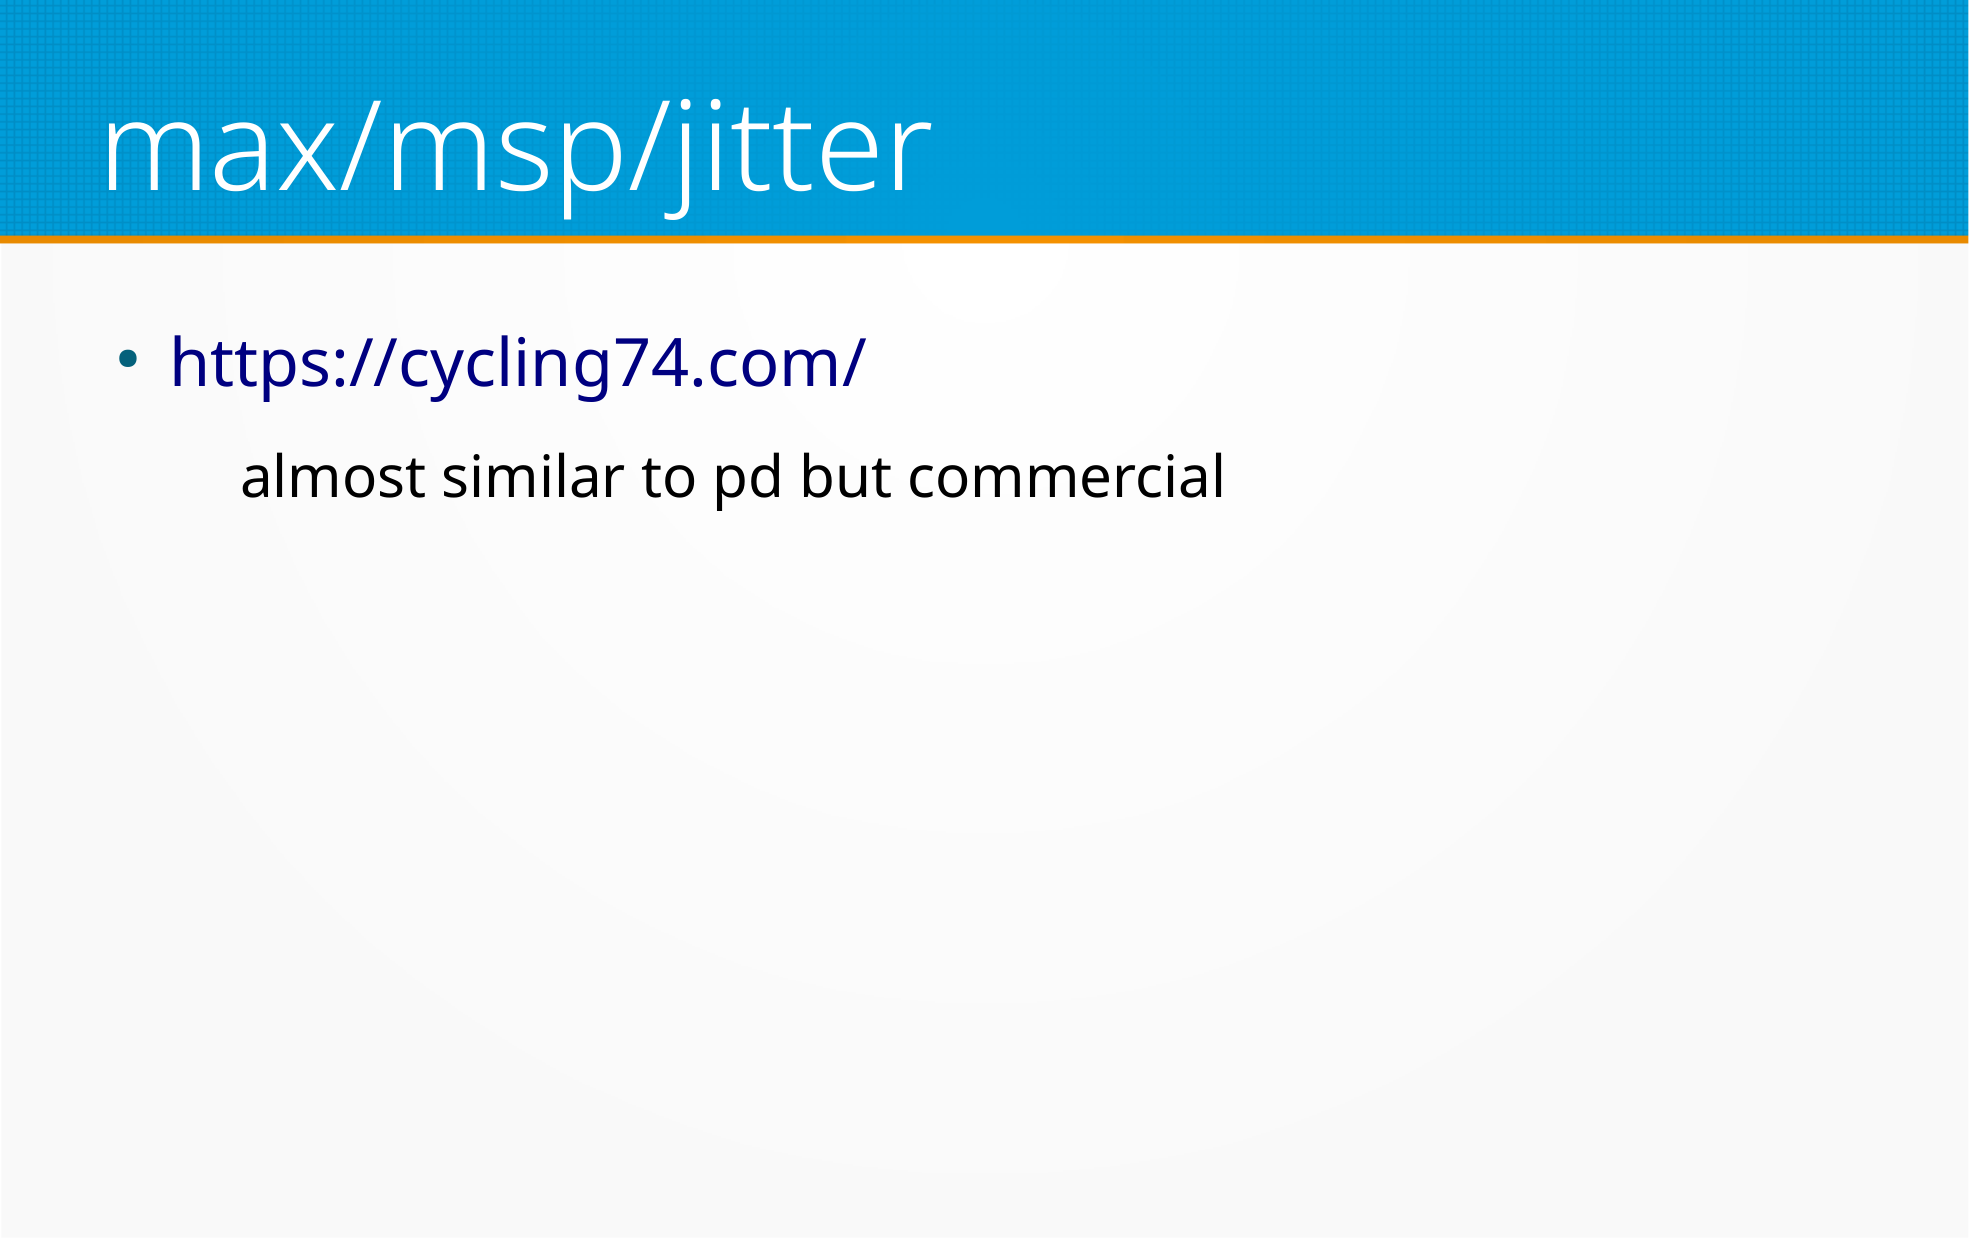

# max/msp/jitter
https://cycling74.com/
almost similar to pd but commercial